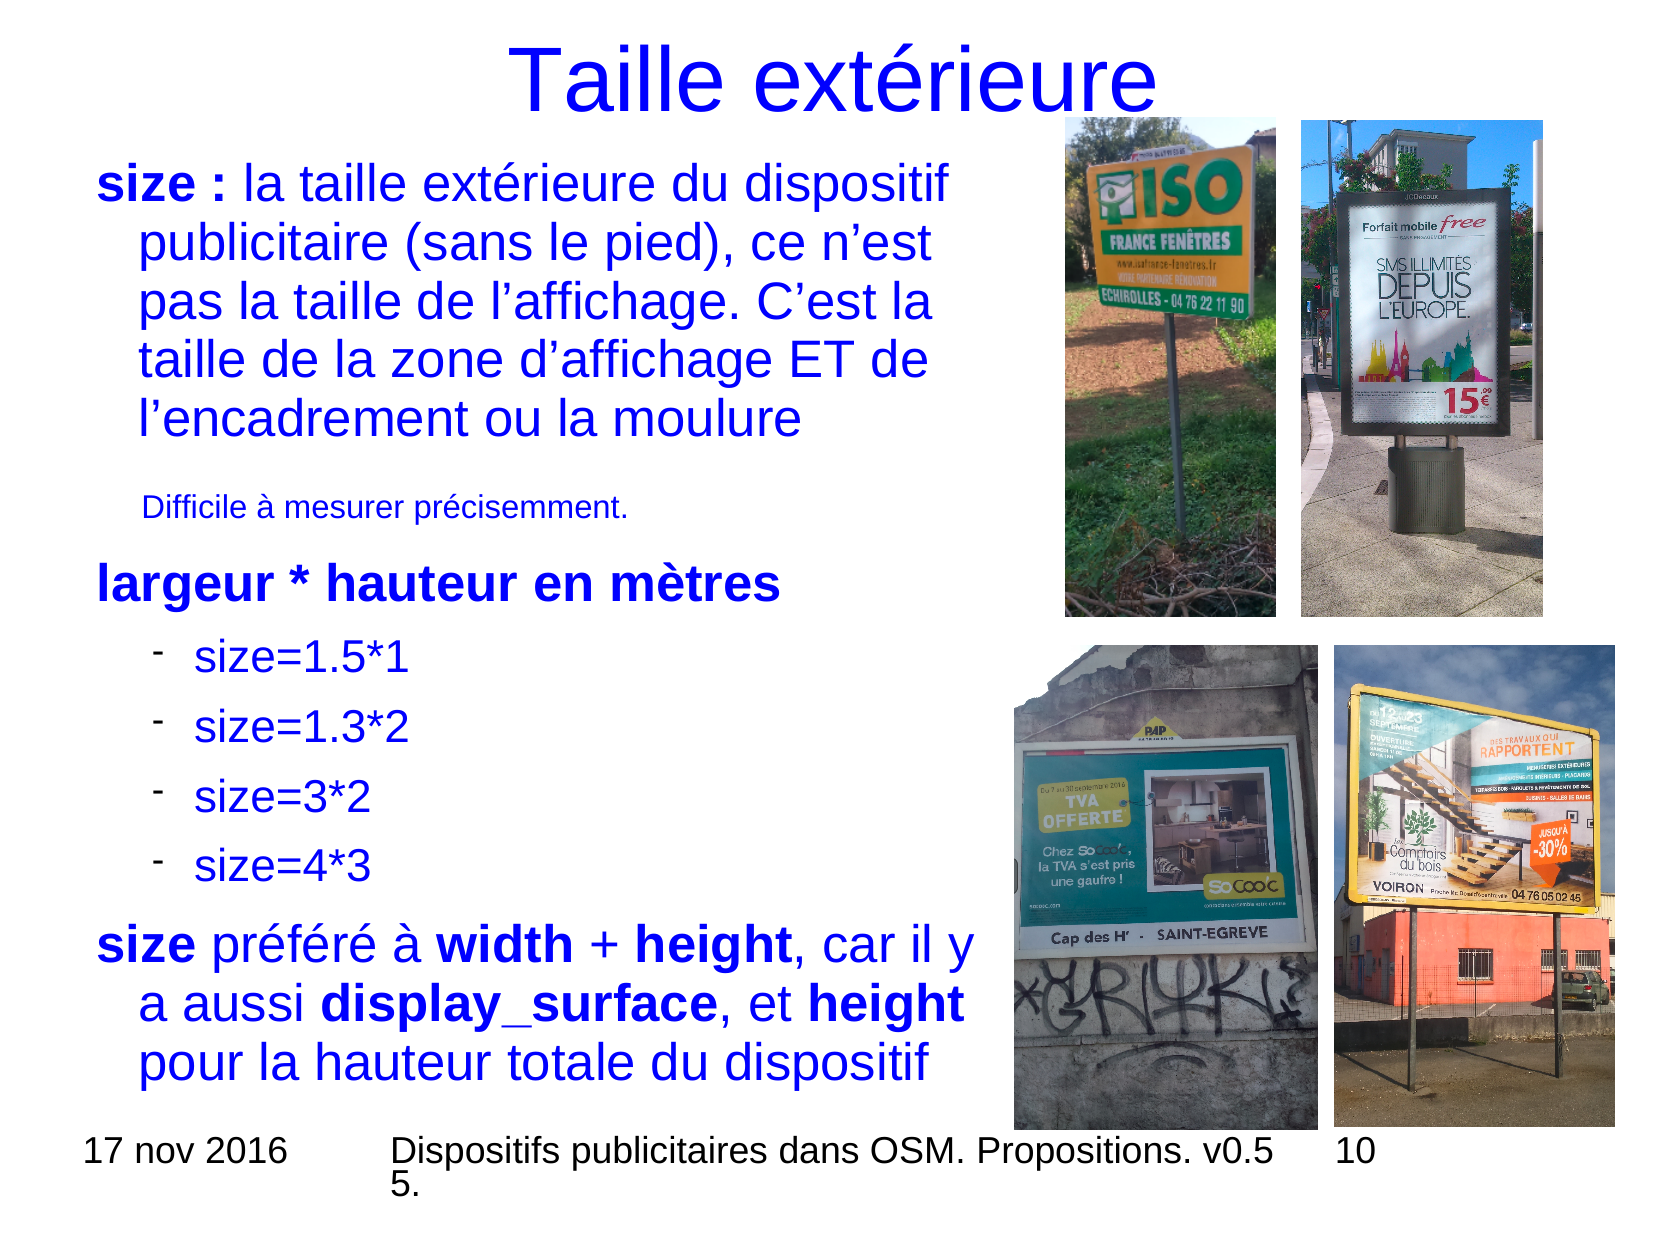

# Taille extérieure
size : la taille extérieure du dispositif publicitaire (sans le pied), ce n’est pas la taille de l’affichage. C’est la taille de la zone d’affichage ET de l’encadrement ou la moulure
 Difficile à mesurer précisemment.
largeur * hauteur en mètres
size=1.5*1
size=1.3*2
size=3*2
size=4*3
size préféré à width + height, car il y a aussi display_surface, et height pour la hauteur totale du dispositif
17 nov 2016
Dispositifs publicitaires dans OSM. Propositions. v0.55.
10